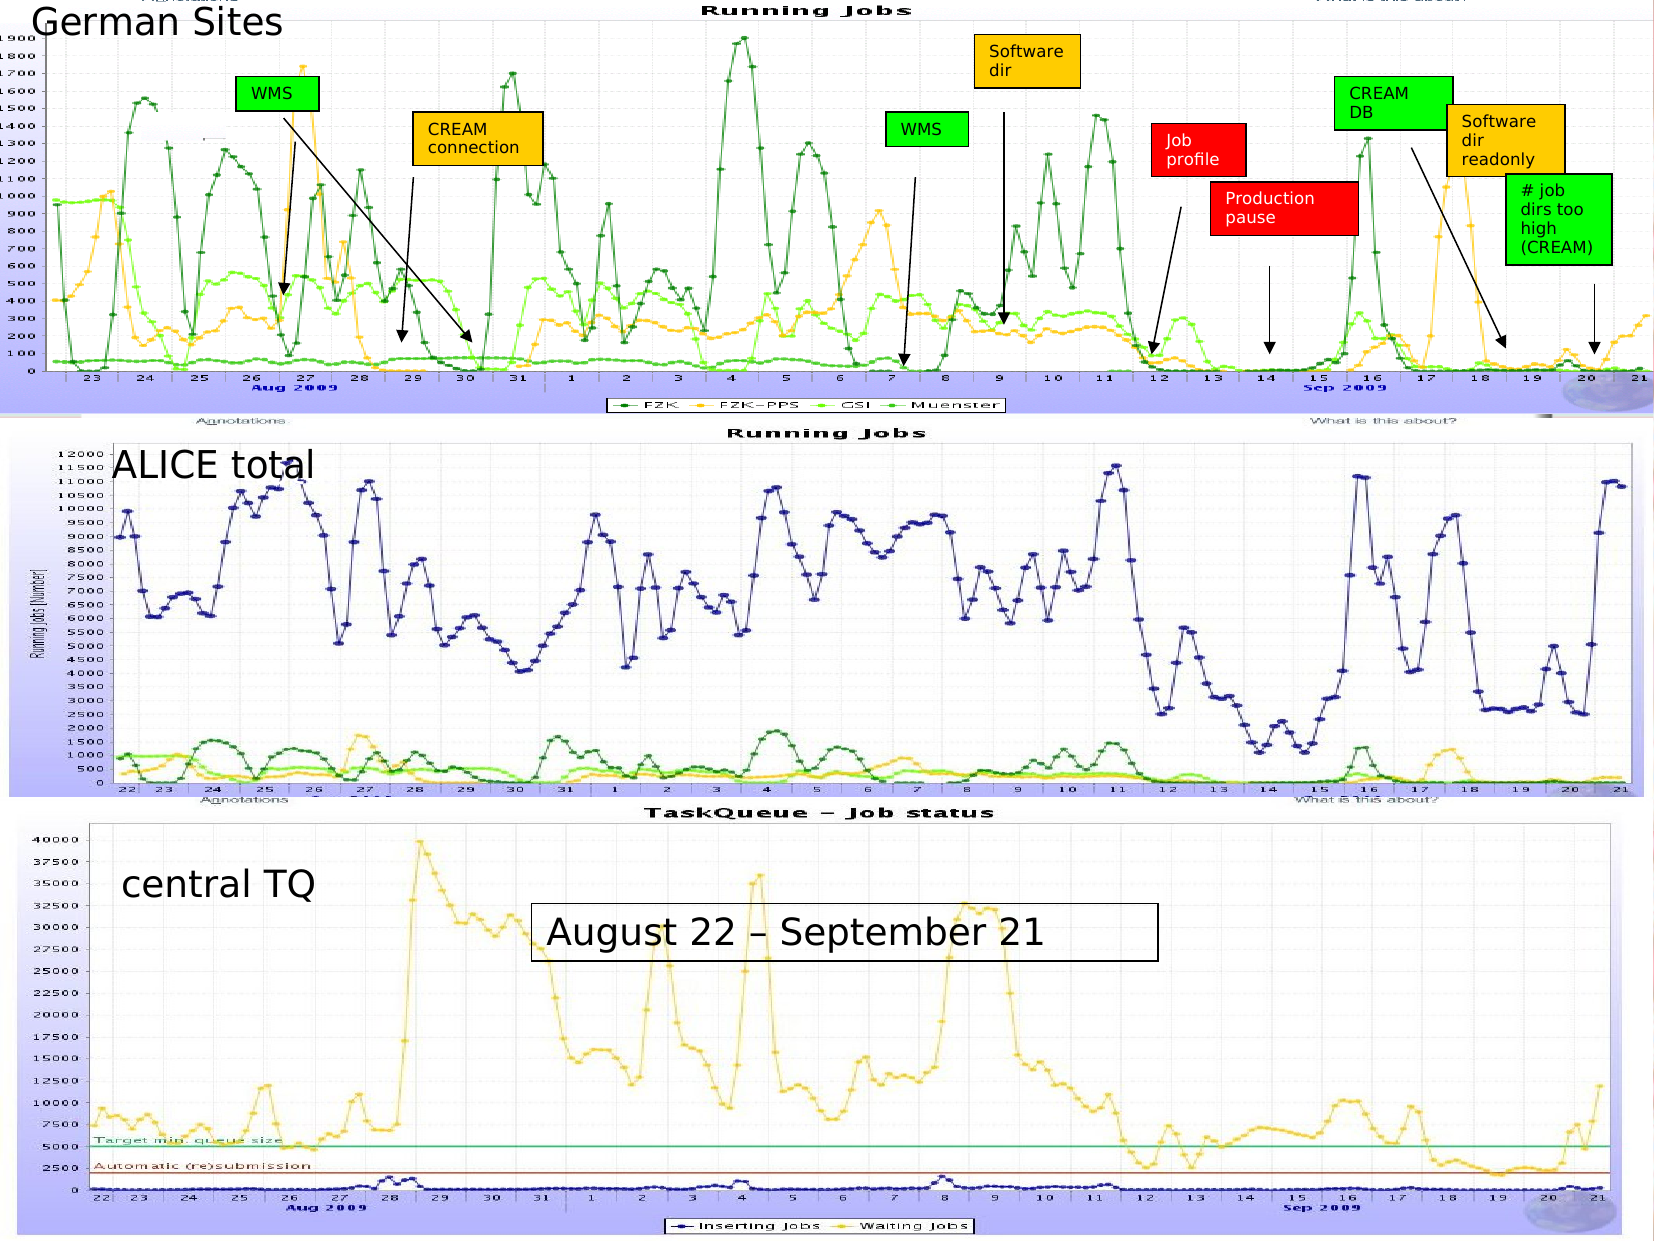

Software dir
WMS
CREAM DB
Software dir readonly
CREAM connection
WMS
Job profile
# job dirs too high (CREAM)
Production pause
ALICE total
central TQ
August 22 – September 21